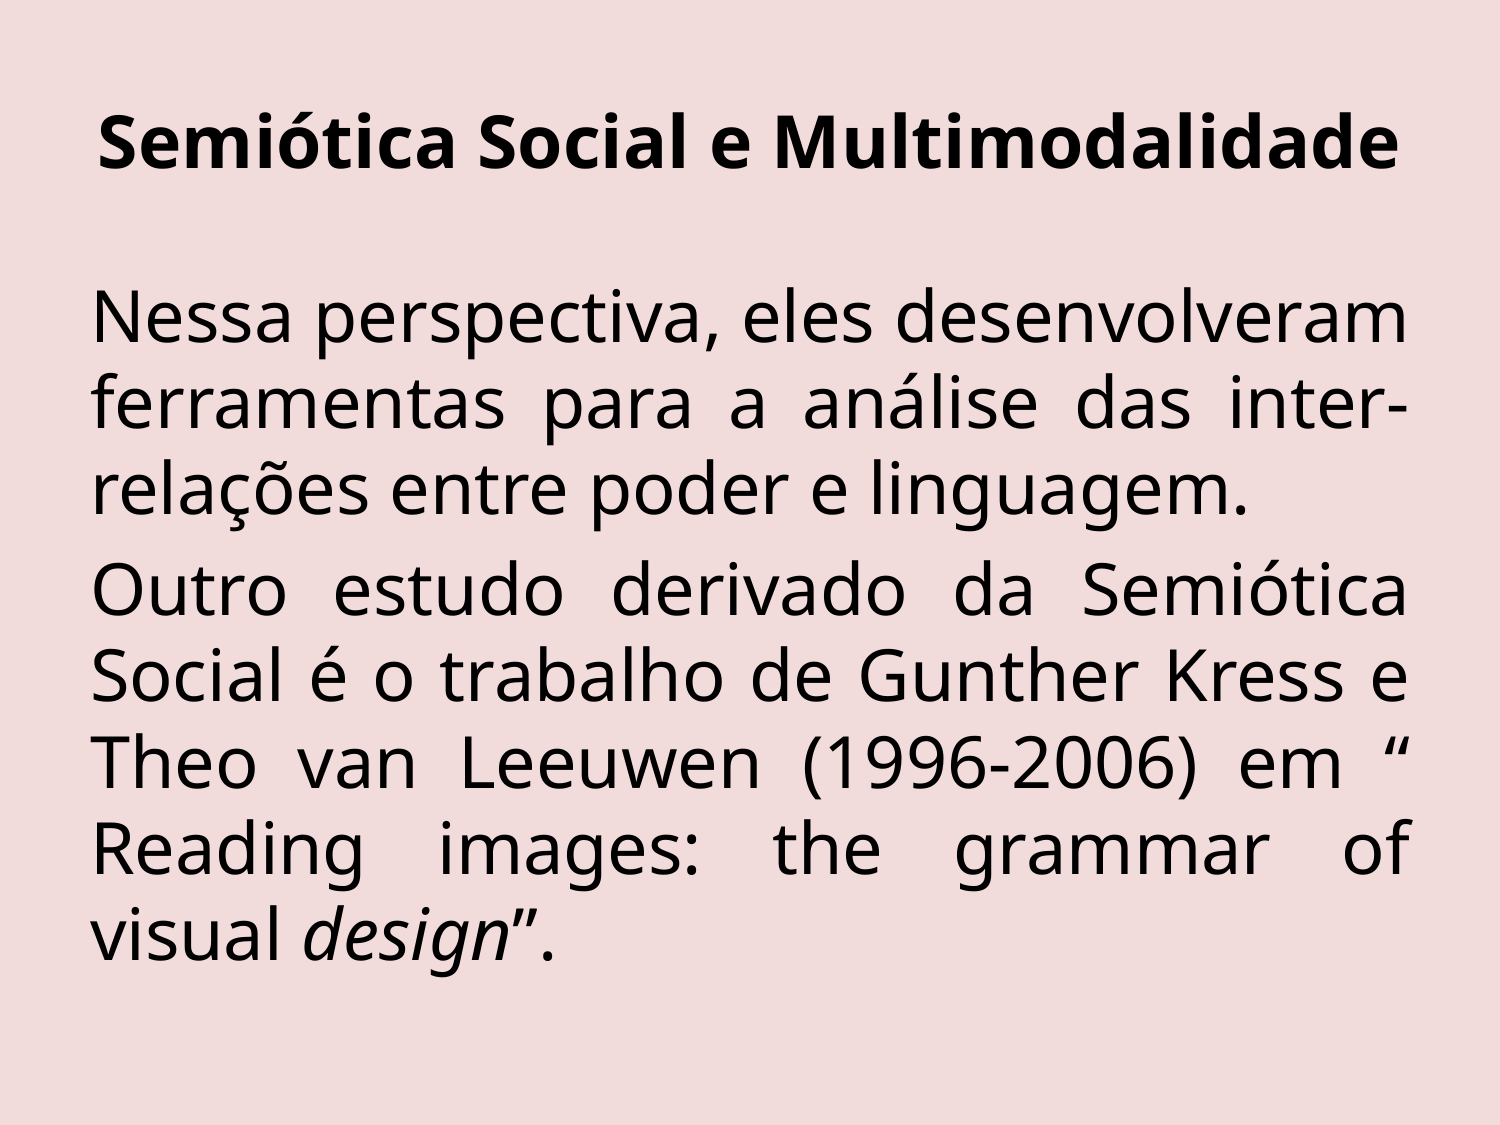

# Semiótica Social e Multimodalidade
Nessa perspectiva, eles desenvolveram ferramentas para a análise das inter-relações entre poder e linguagem.
Outro estudo derivado da Semiótica Social é o trabalho de Gunther Kress e Theo van Leeuwen (1996-2006) em “ Reading images: the grammar of visual design”.